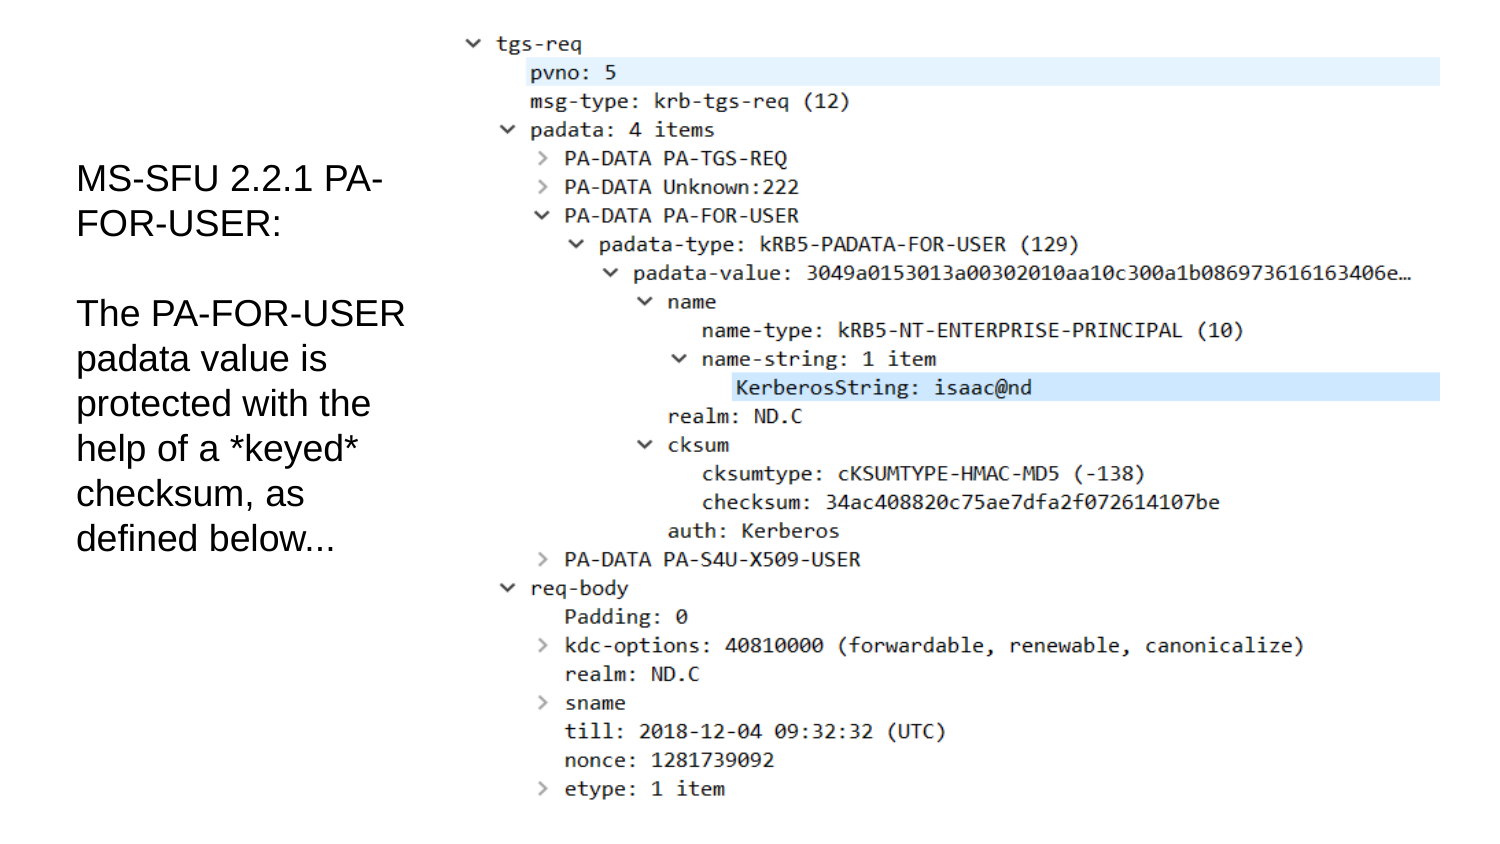

MS-SFU 2.2.1 PA-FOR-USER:
The PA-FOR-USER padata value is protected with the help of a *keyed* checksum, as defined below...